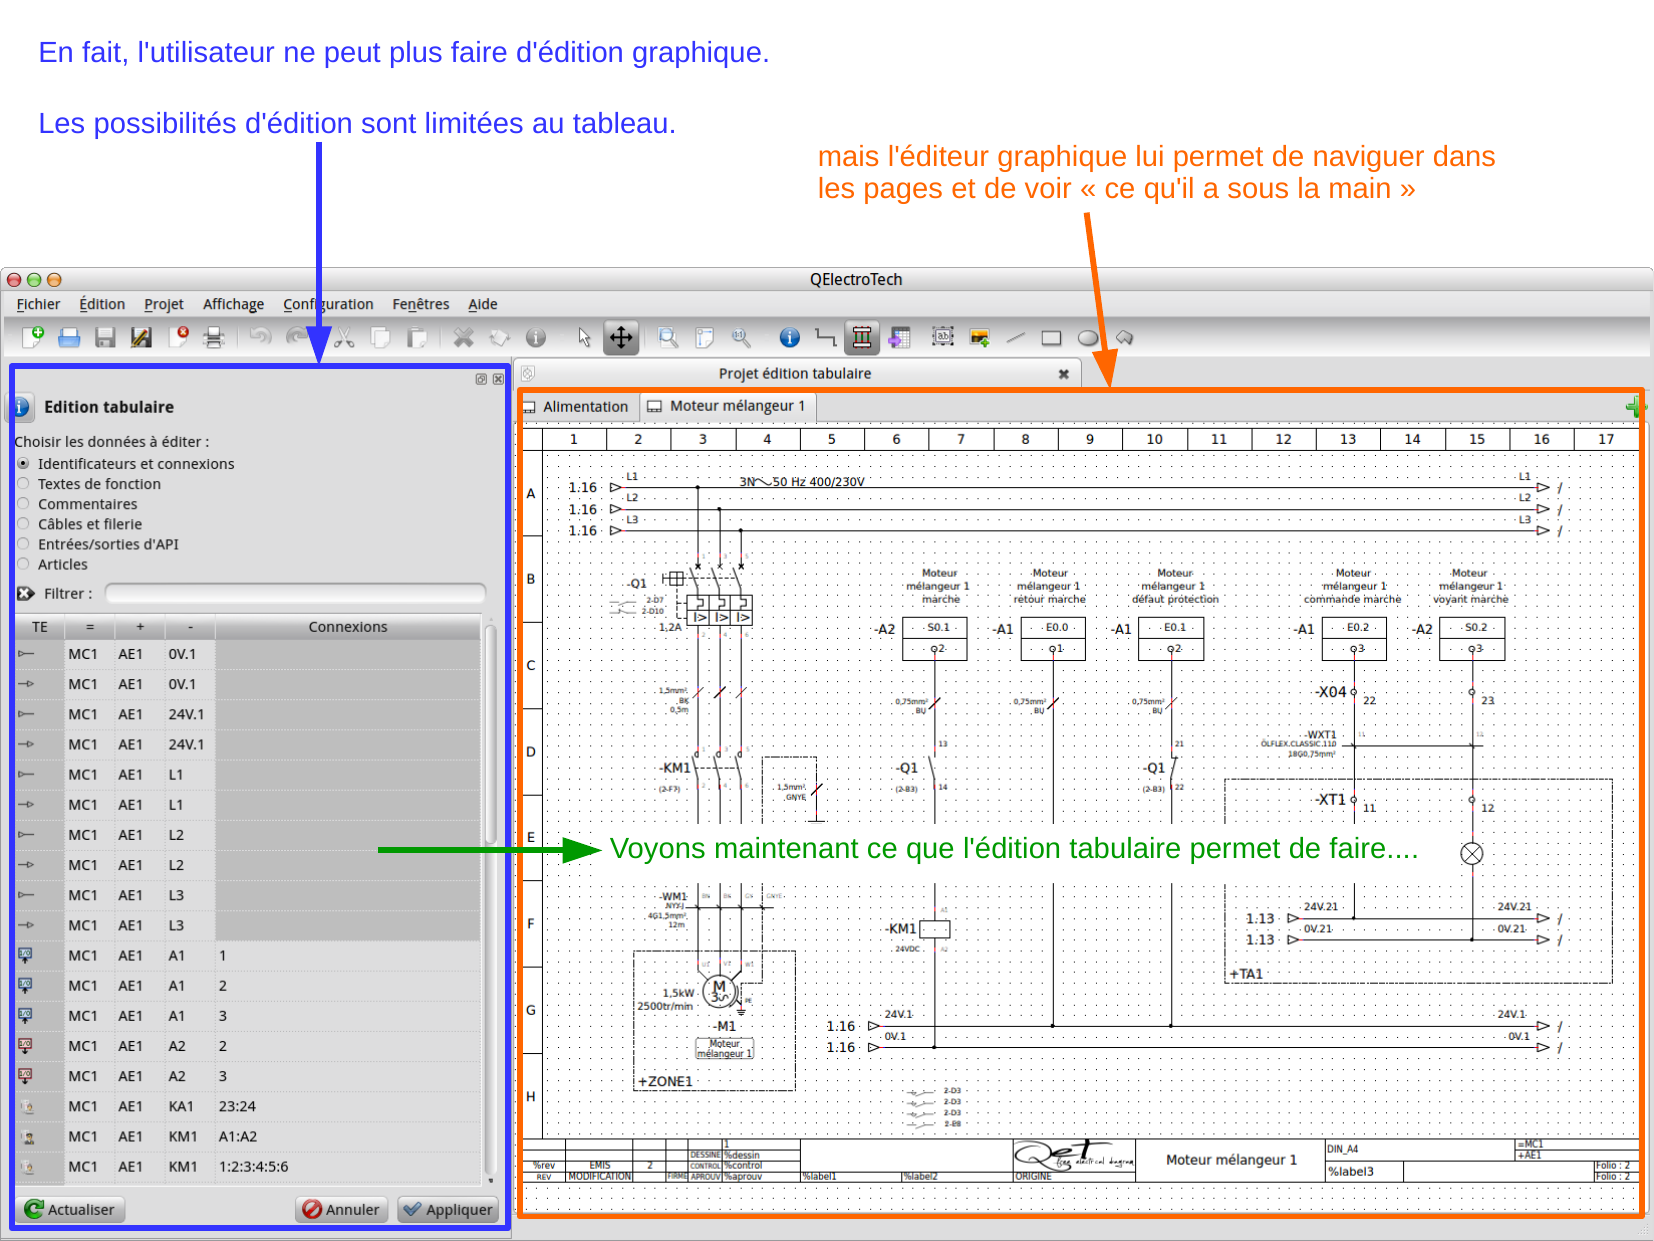

En fait, l'utilisateur ne peut plus faire d'édition graphique.
Les possibilités d'édition sont limitées au tableau.
mais l'éditeur graphique lui permet de naviguer dans les pages et de voir « ce qu'il a sous la main »
Voyons maintenant ce que l'édition tabulaire permet de faire....